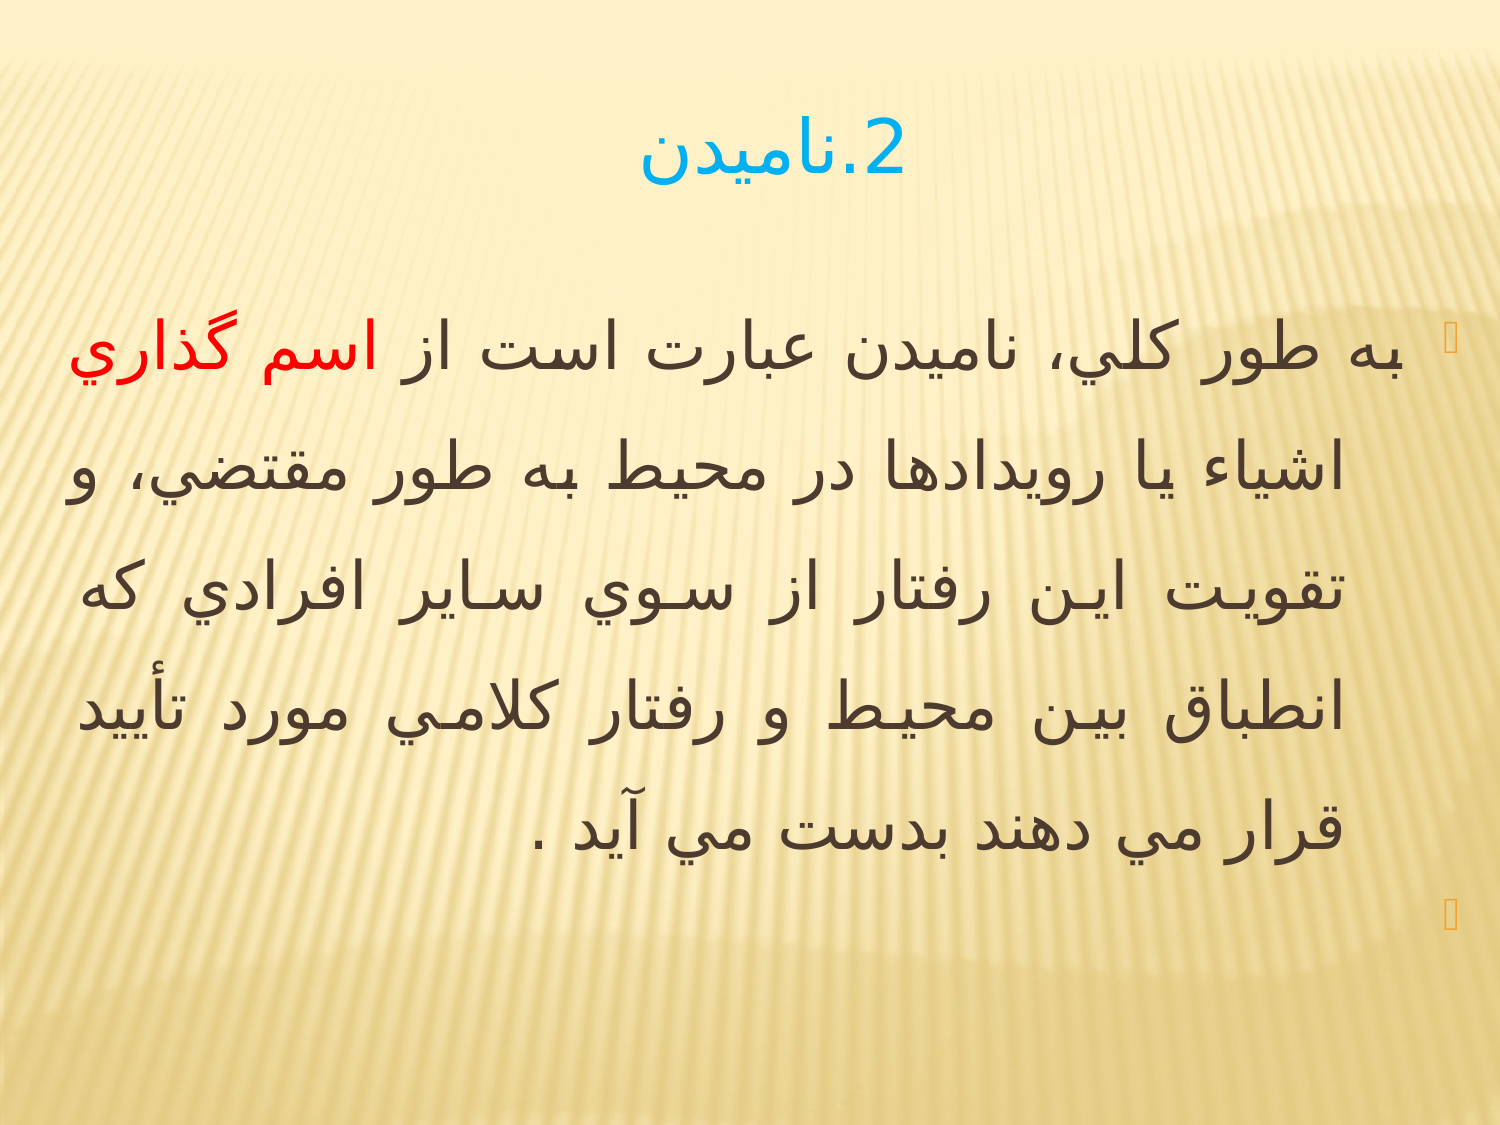

# 2.ناميدن
به طور كلي، ناميدن عبارت است از اسم گذاري اشياء يا رويدادها در محيط به طور مقتضي، و تقويت اين رفتار از سوي ساير افرادي كه انطباق بين محيط و رفتار كلامي مورد تأييد قرار مي دهند بدست مي آيد .